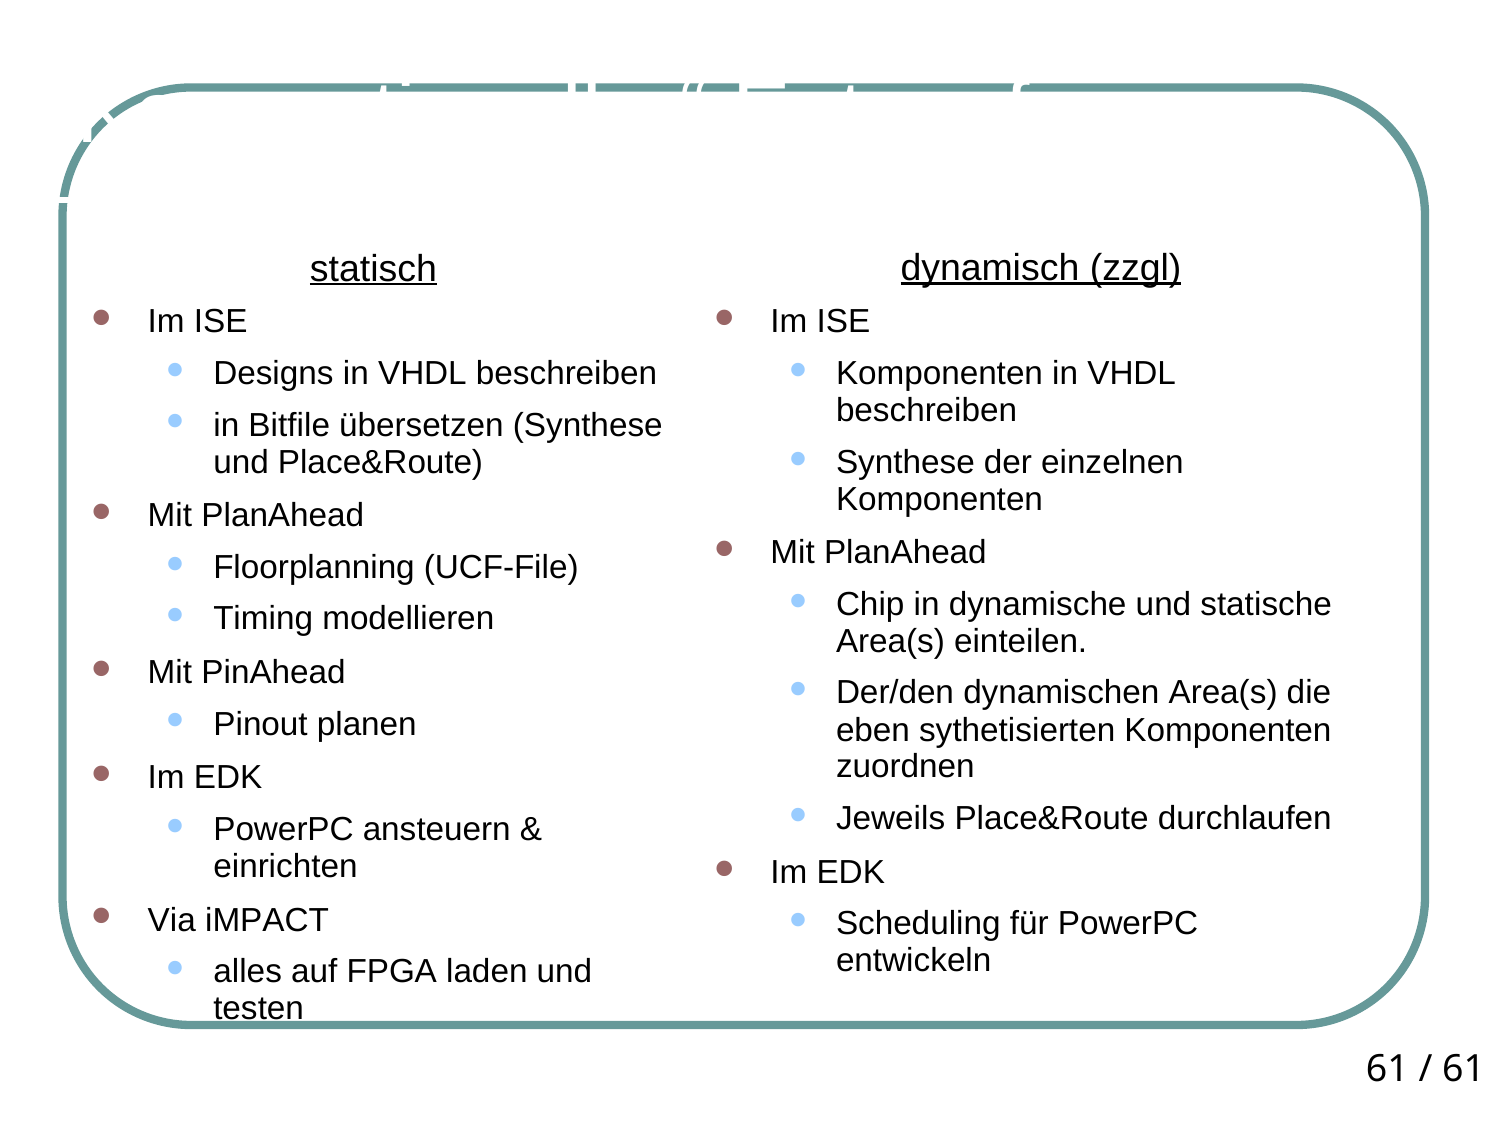

# „Konventioneller“ Entwurf
dynamisch (zzgl)
statisch
Im ISE
Designs in VHDL beschreiben
in Bitfile übersetzen (Synthese und Place&Route)
Mit PlanAhead
Floorplanning (UCF-File)
Timing modellieren
Mit PinAhead
Pinout planen
Im EDK
PowerPC ansteuern & einrichten
Via iMPACT
alles auf FPGA laden und testen
Im ISE
Komponenten in VHDL beschreiben
Synthese der einzelnen Komponenten
Mit PlanAhead
Chip in dynamische und statische Area(s) einteilen.
Der/den dynamischen Area(s) die eben sythetisierten Komponenten zuordnen
Jeweils Place&Route durchlaufen
Im EDK
Scheduling für PowerPC entwickeln
61